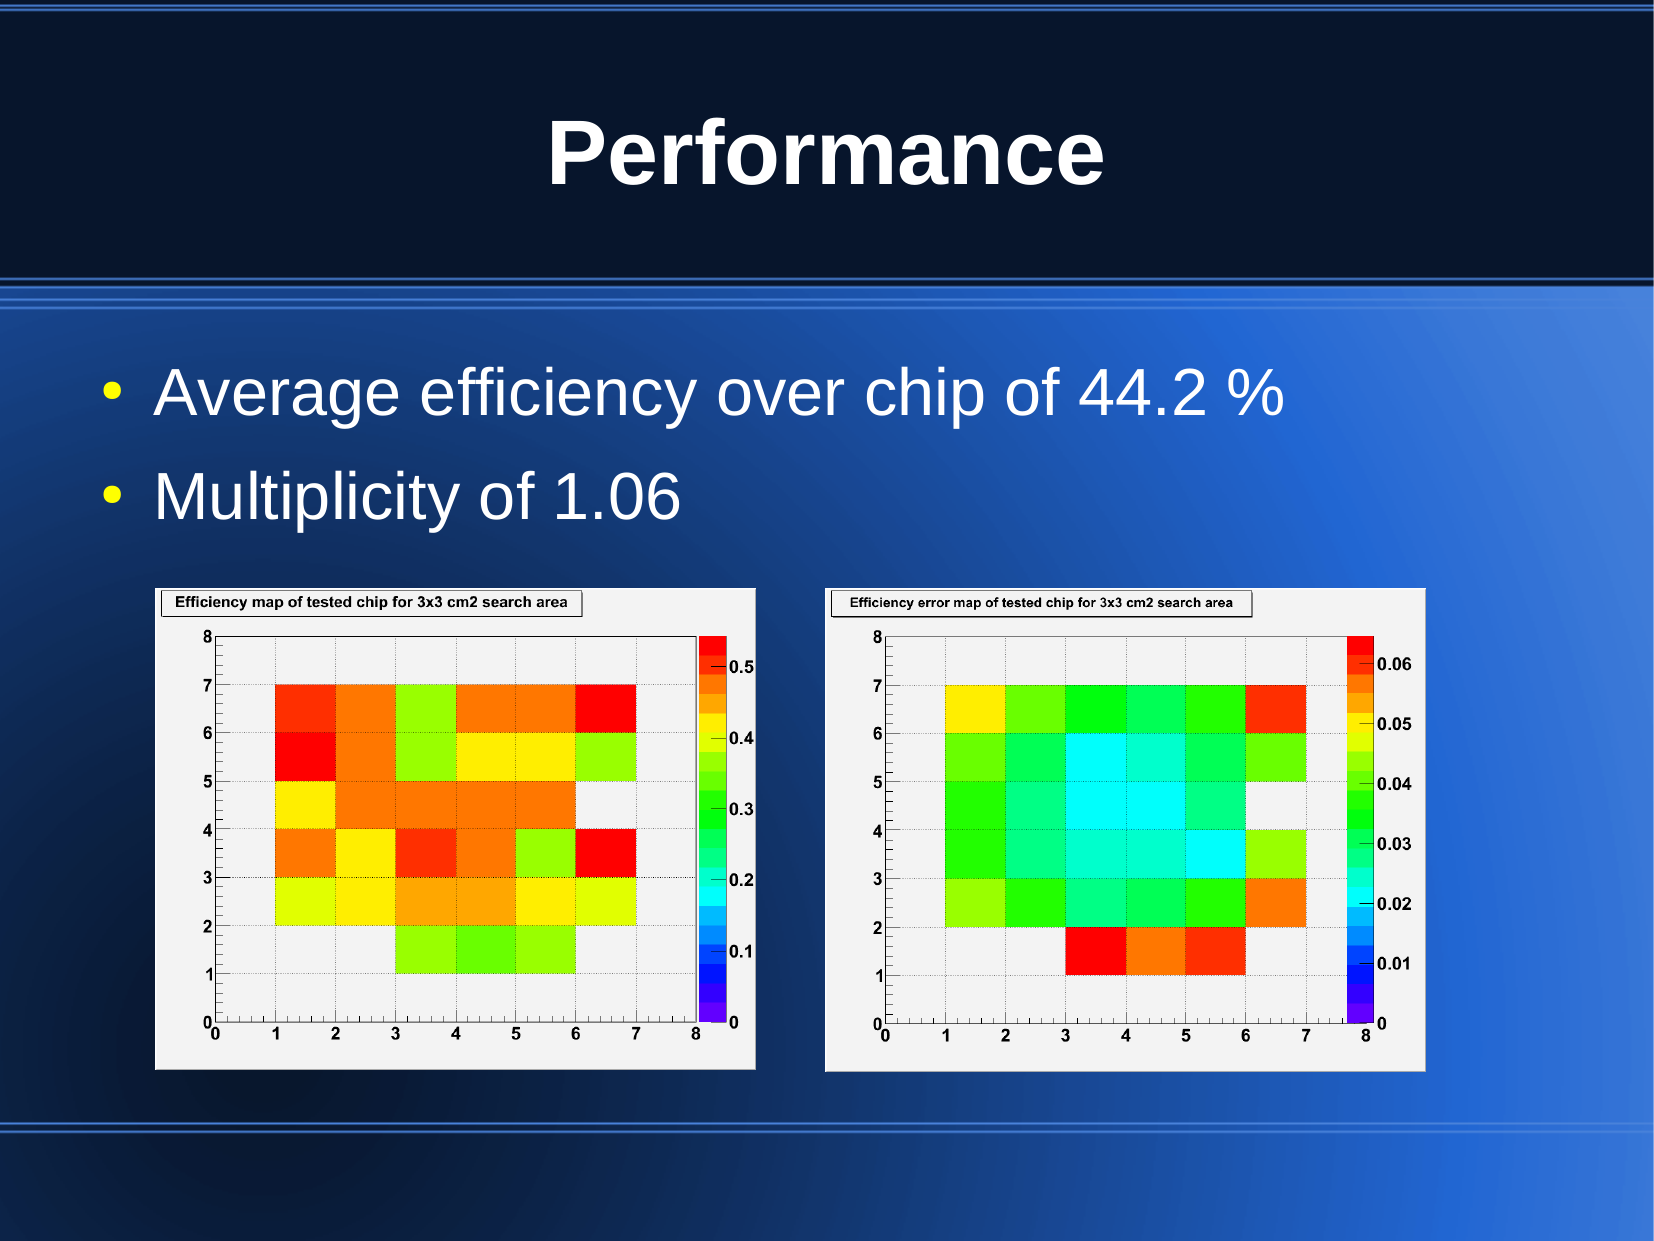

# Performance
Average efficiency over chip of 44.2 %
Multiplicity of 1.06